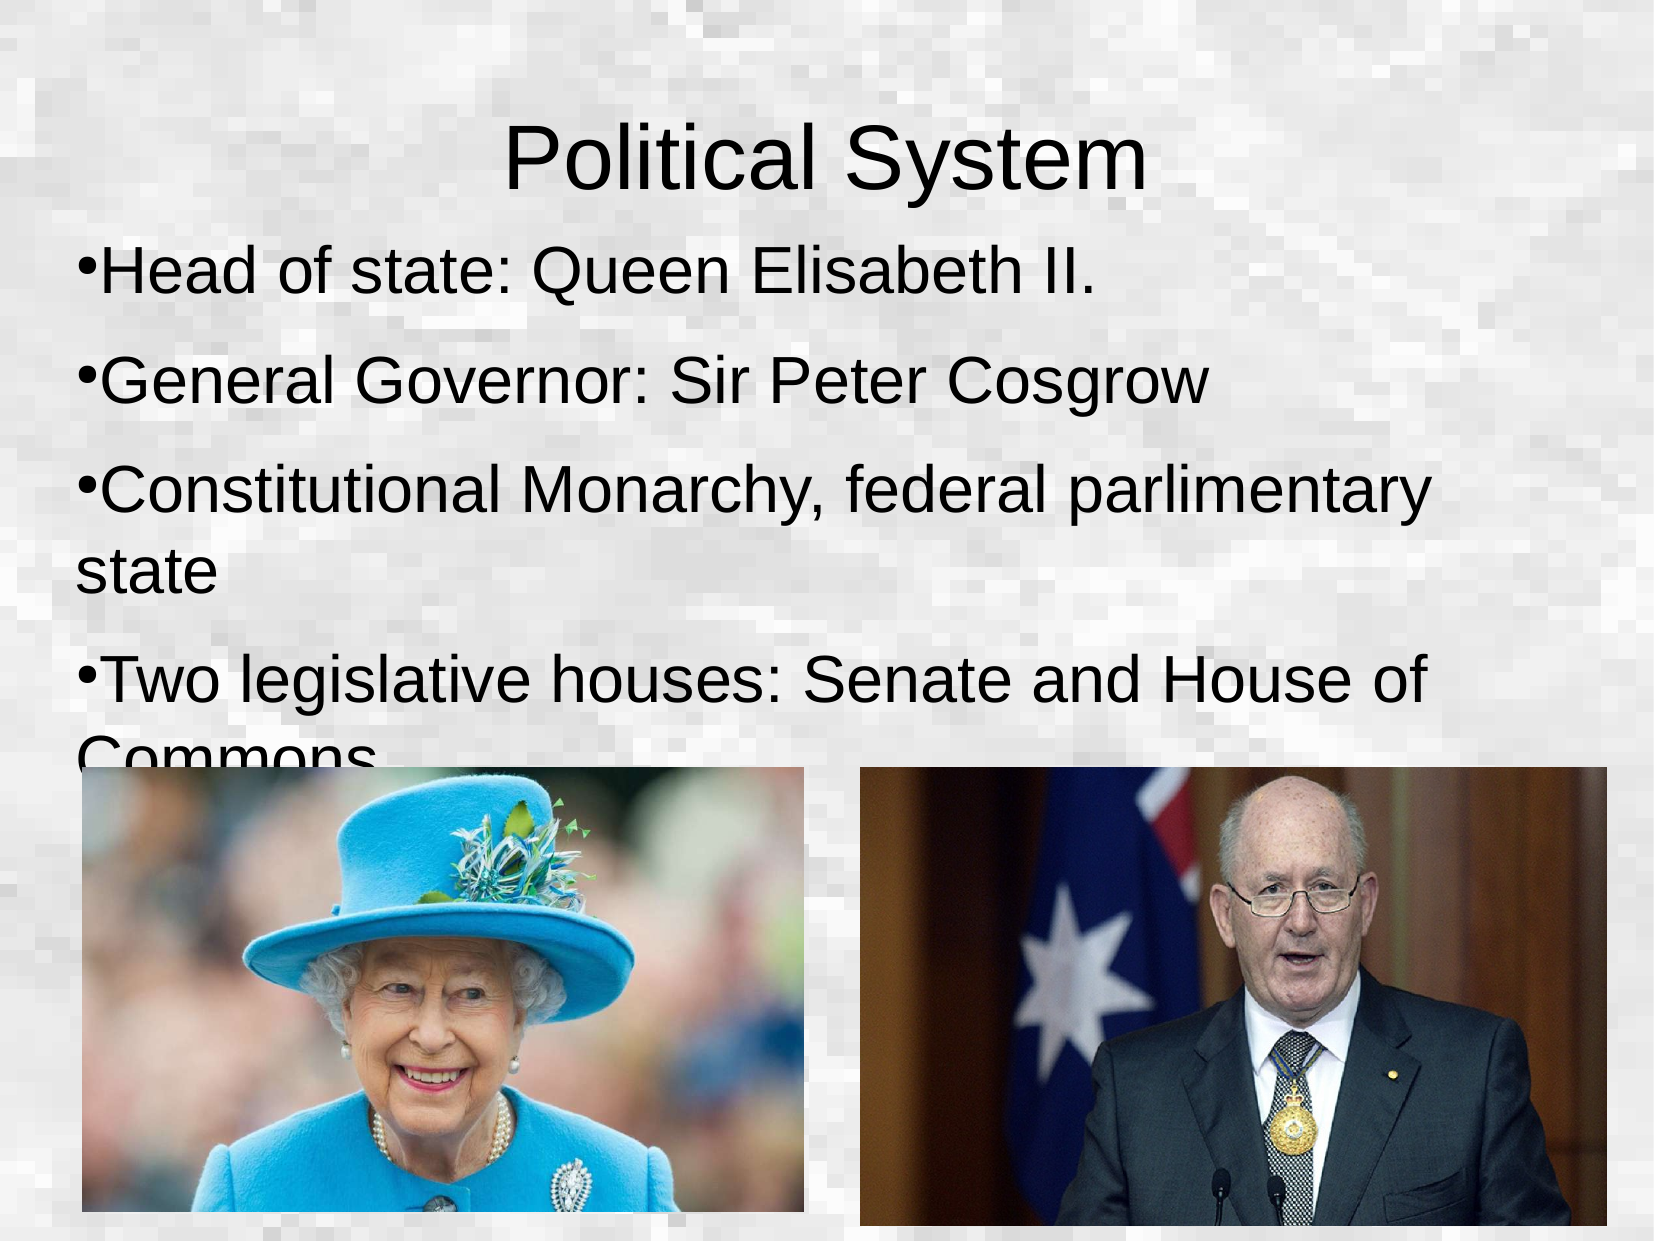

# Political System
Head of state: Queen Elisabeth II.
General Governor: Sir Peter Cosgrow
Constitutional Monarchy, federal parlimentary state
Two legislative houses: Senate and House of Commons